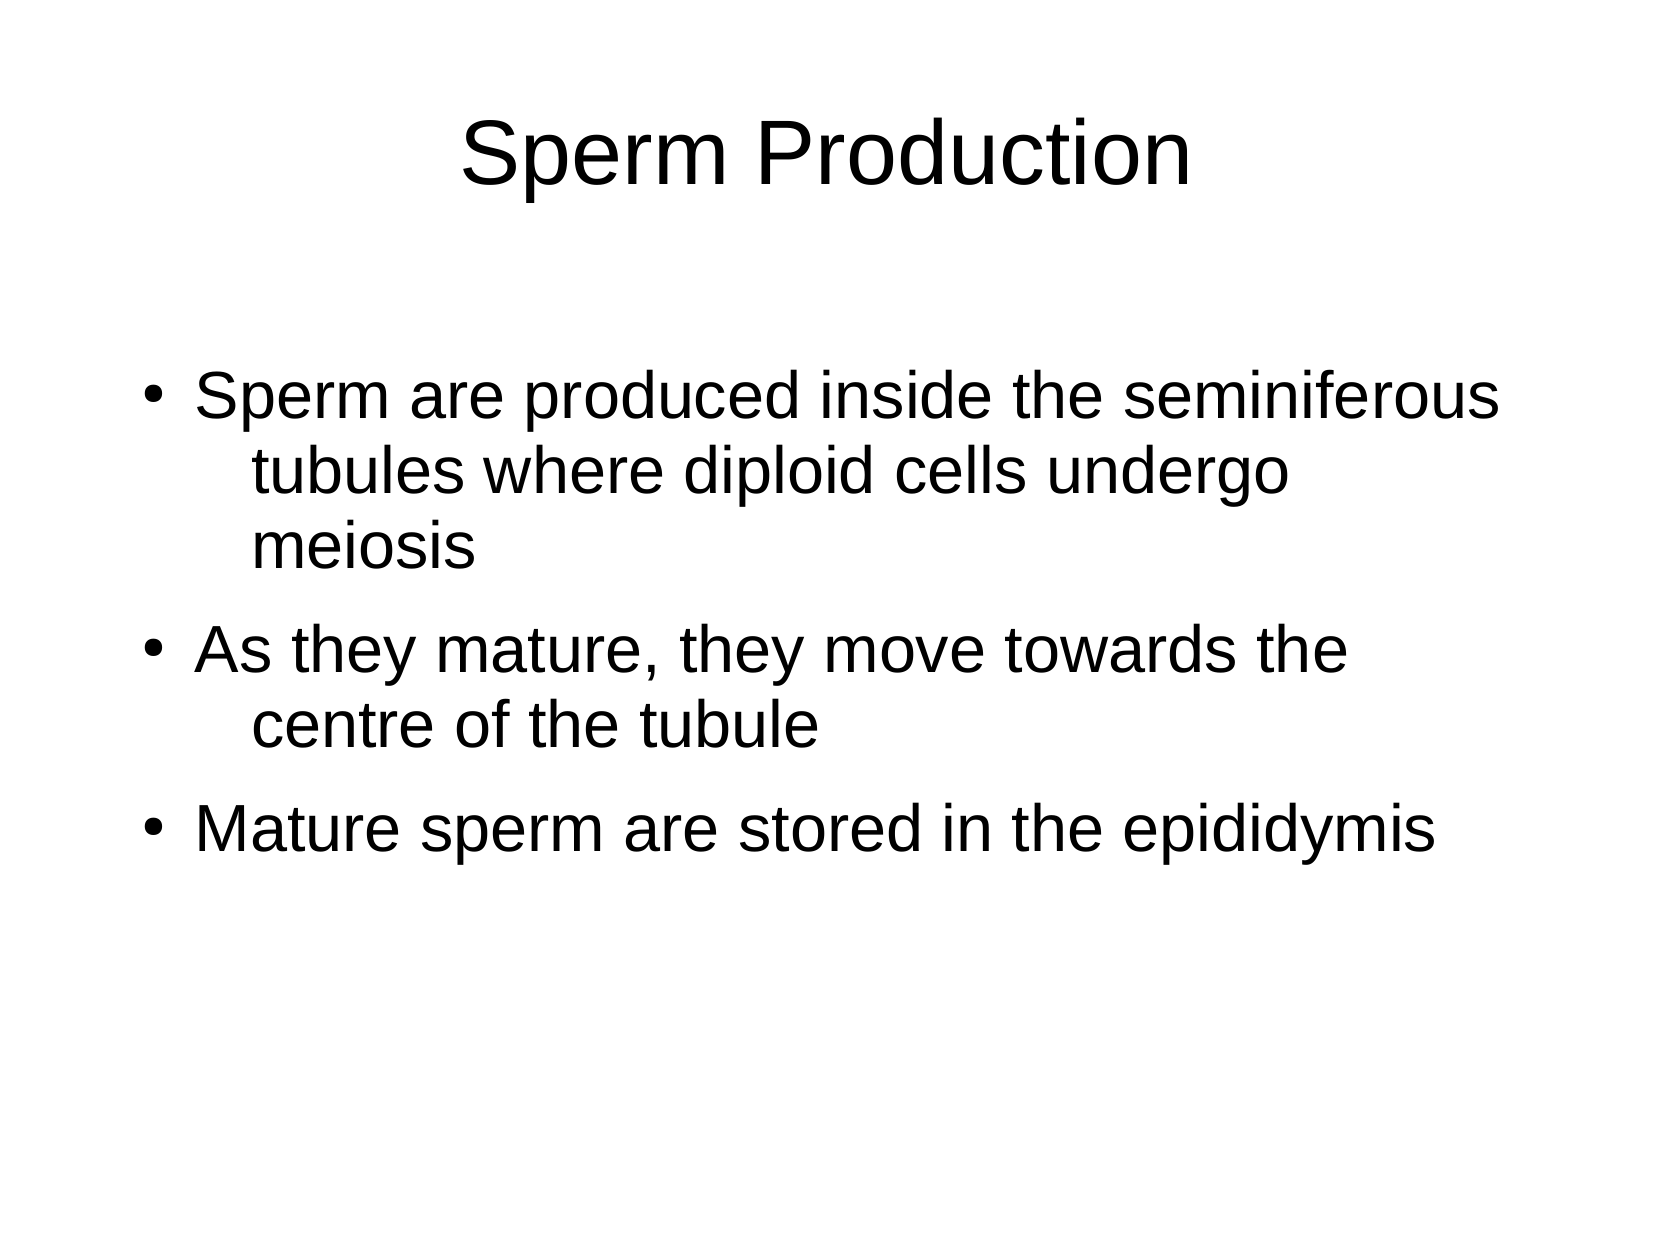

# Sperm Production
Sperm are produced inside the seminiferous tubules where diploid cells undergo meiosis
As they mature, they move towards the centre of the tubule
Mature sperm are stored in the epididymis